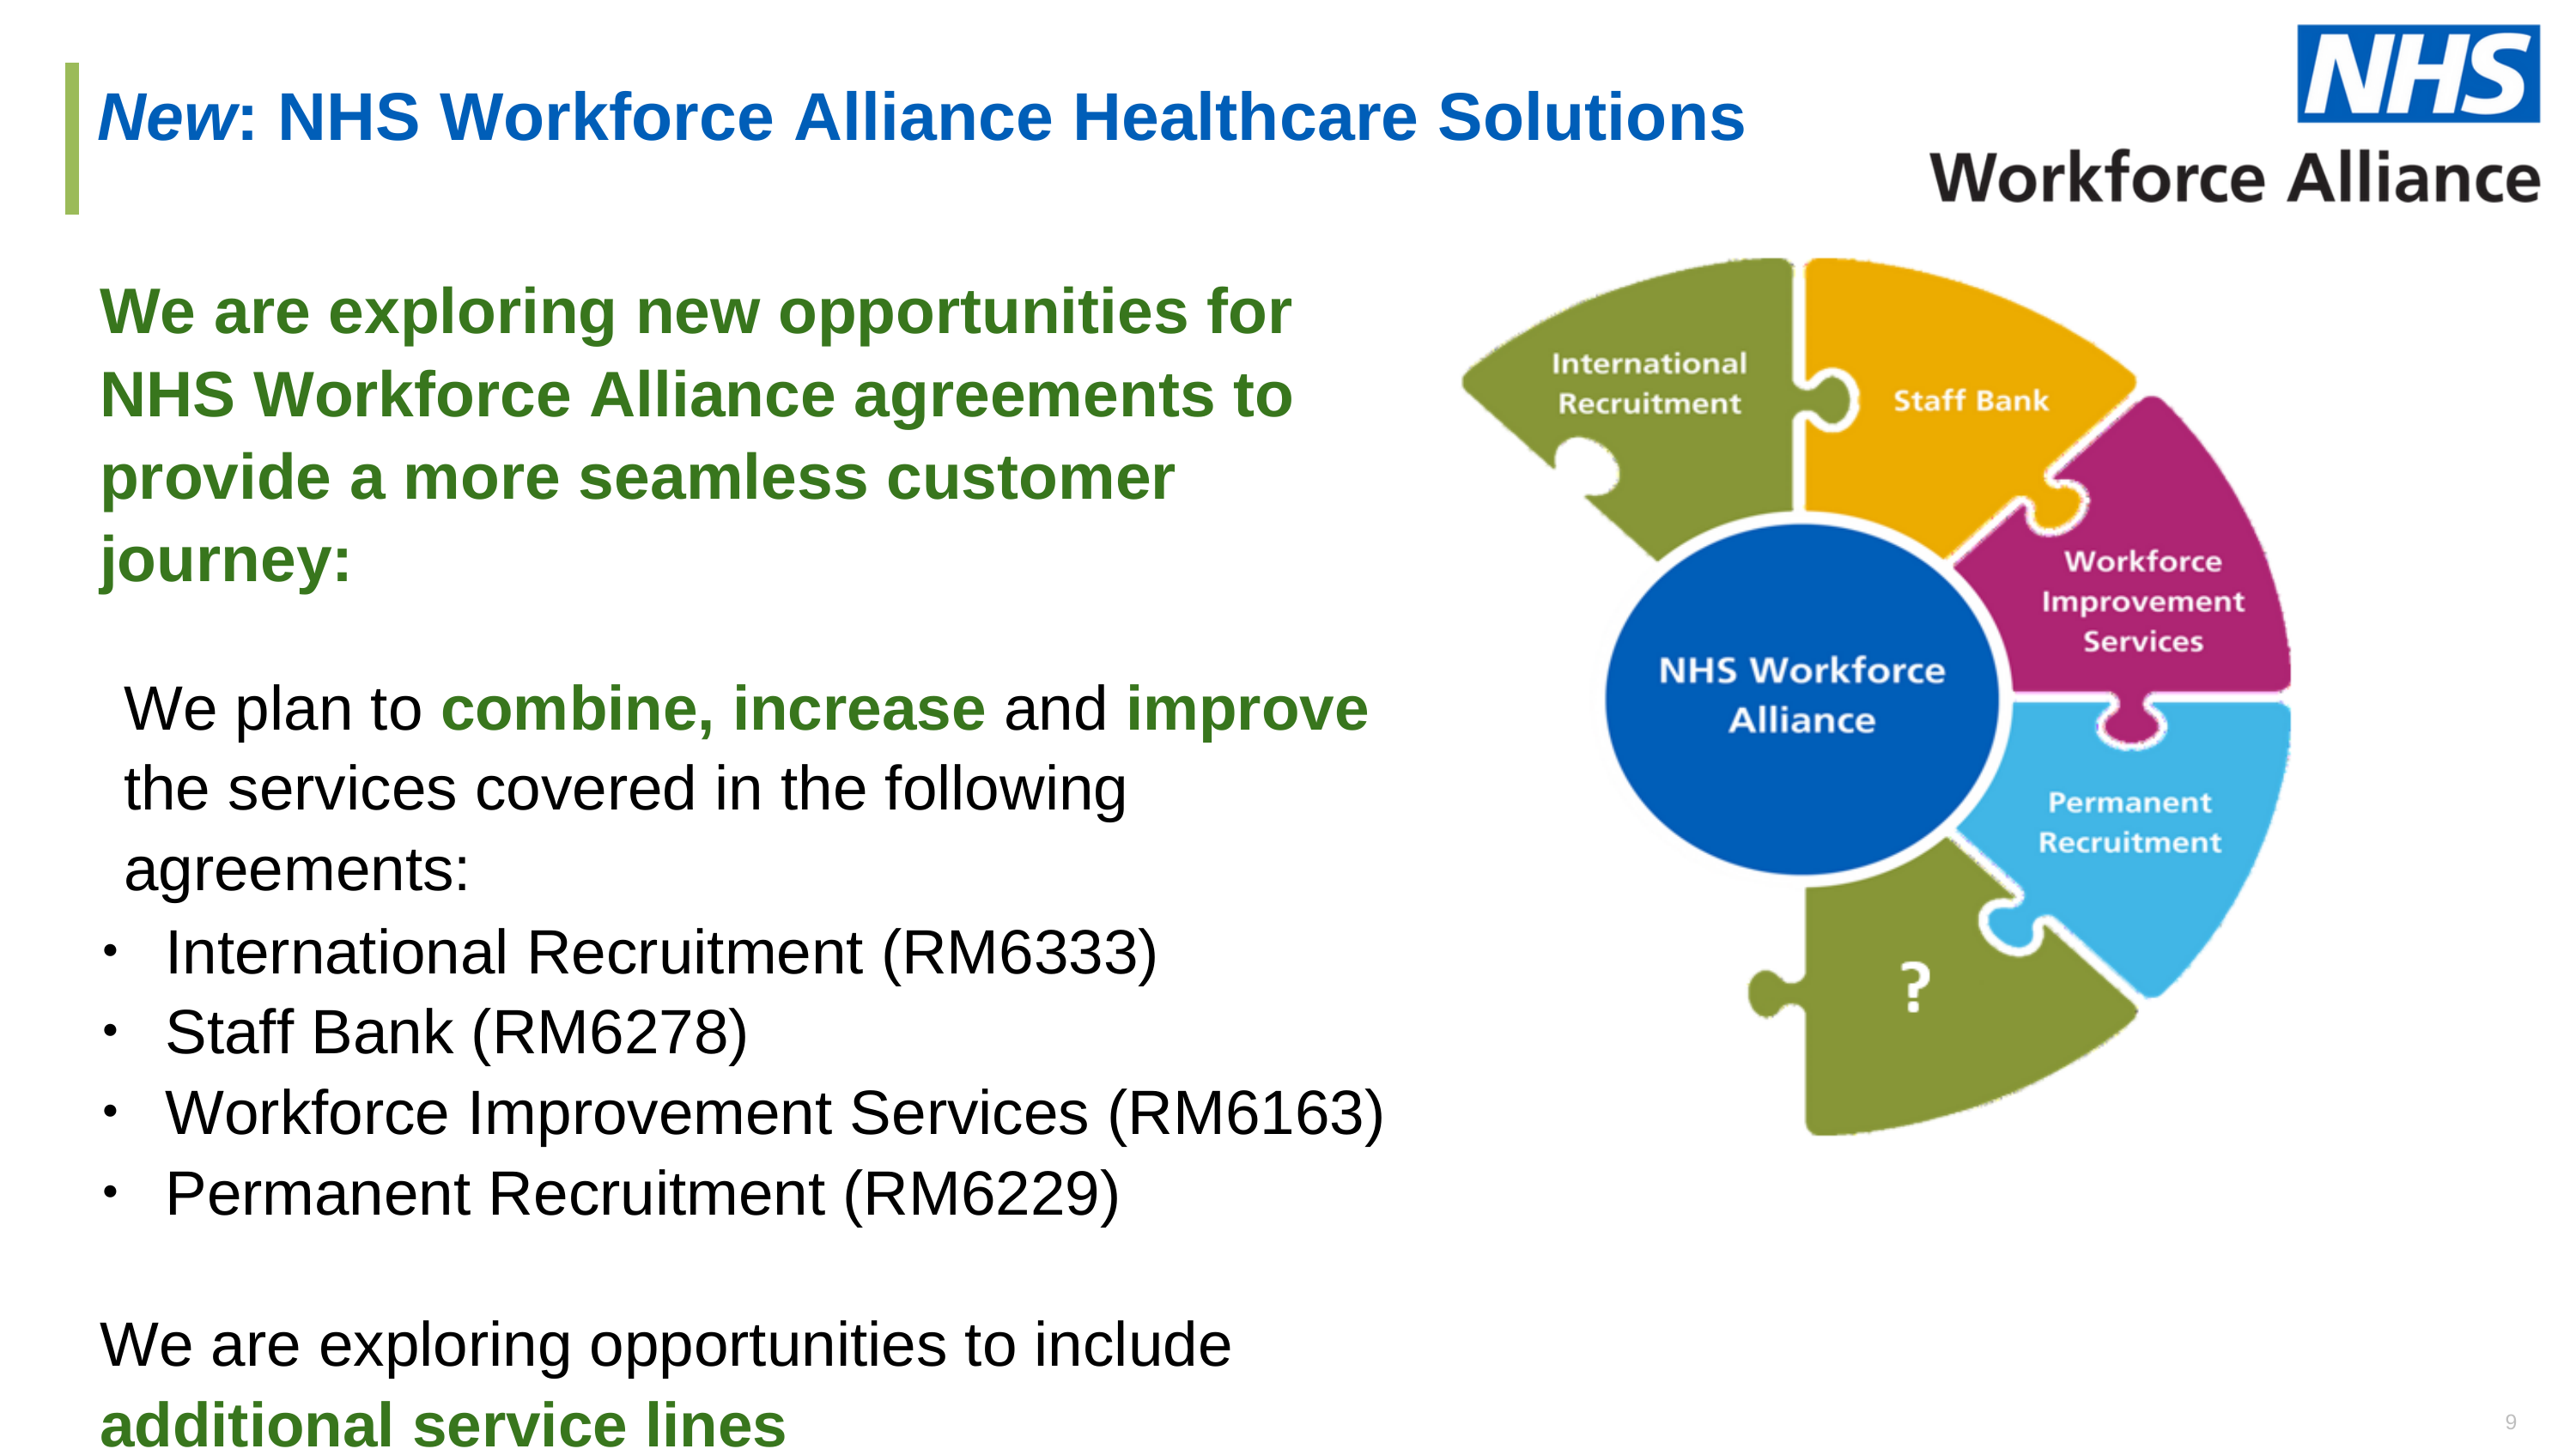

# New: NHS Workforce Alliance Healthcare Solutions
We are exploring new opportunities for NHS Workforce Alliance agreements to provide a more seamless customer journey:
We plan to combine, increase and improve the services covered in the following agreements:
International Recruitment (RM6333)
Staff Bank (RM6278)
Workforce Improvement Services (RM6163)
Permanent Recruitment (RM6229)
We are exploring opportunities to include additional service lines